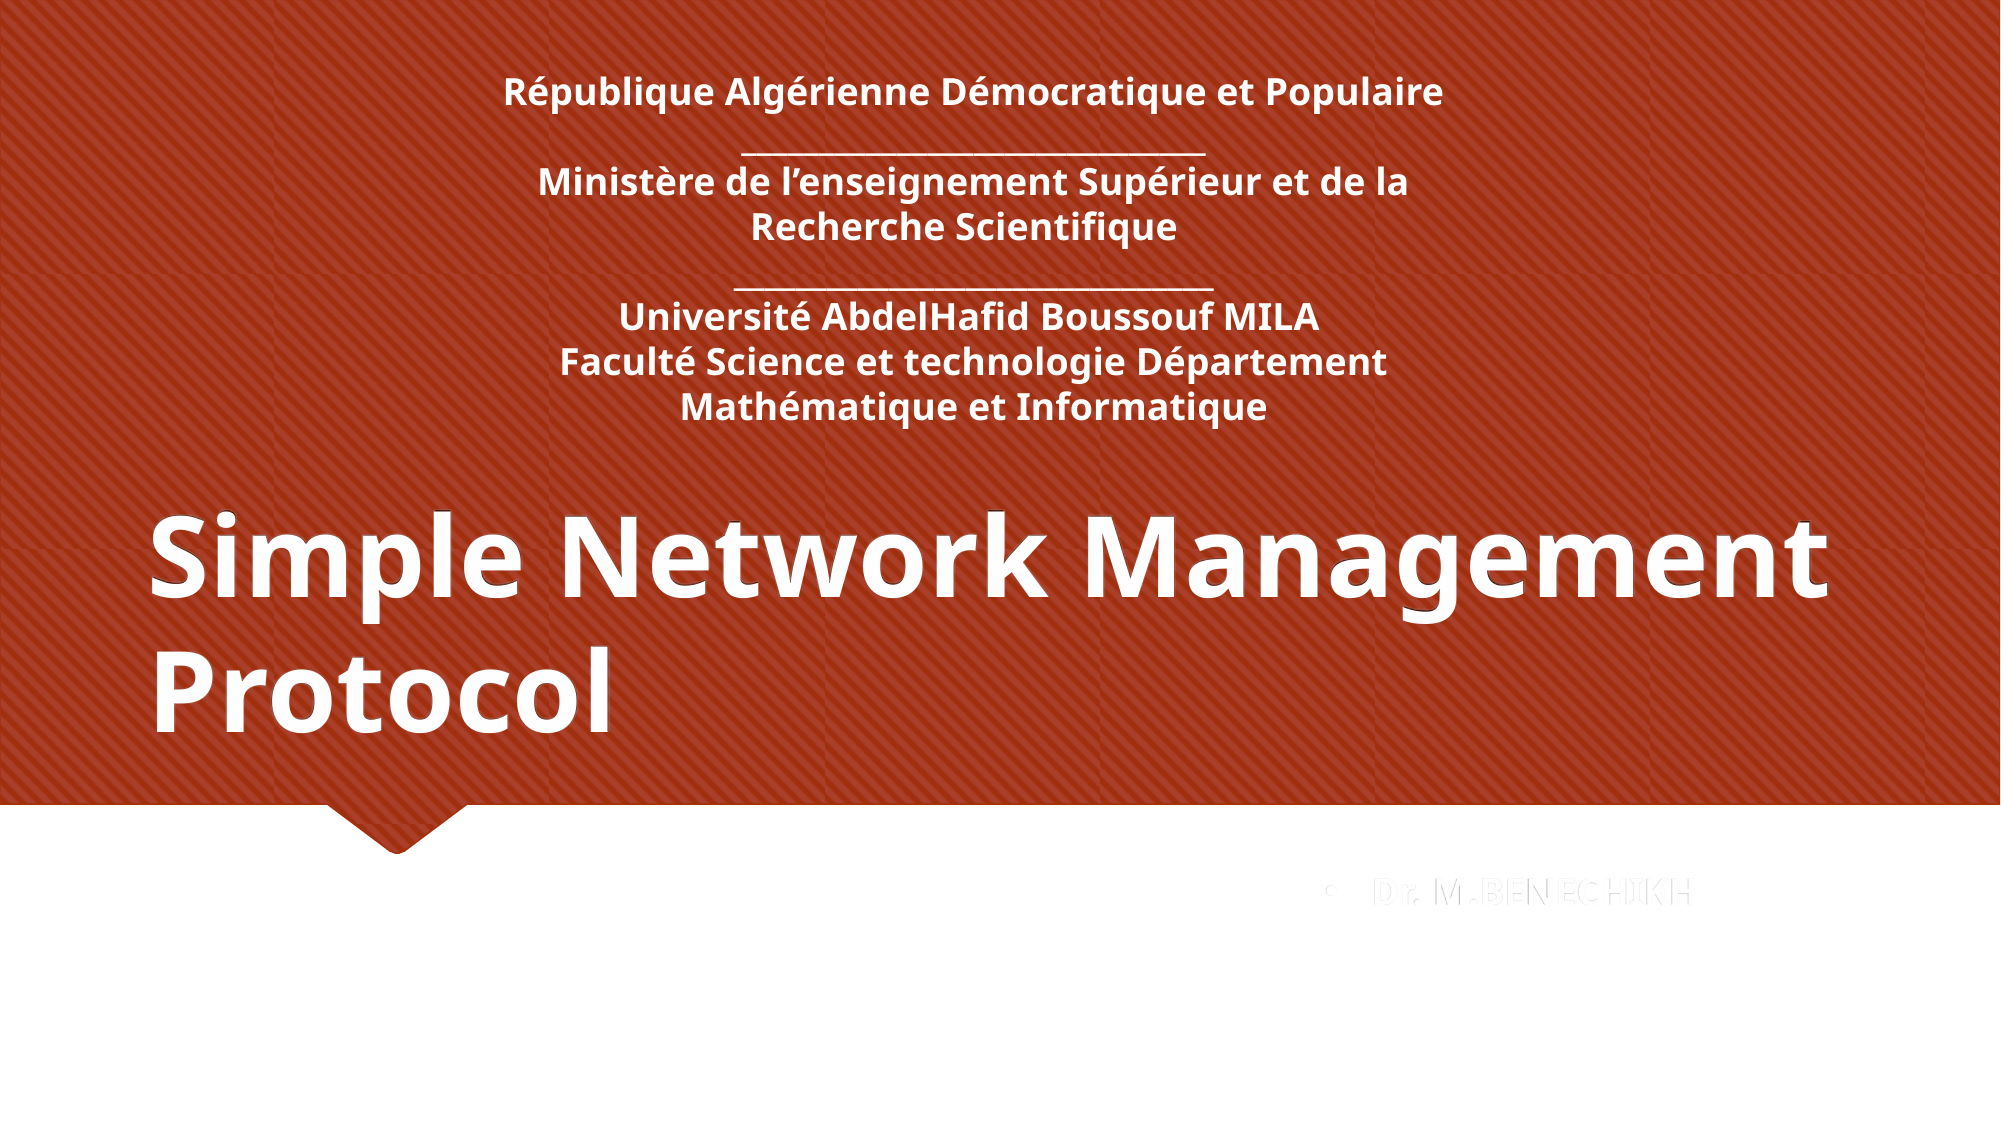

République Algérienne Démocratique et Populaire
______________________________
Ministère de l’enseignement Supérieur et de la Recherche Scientifique
_______________________________
Université AbdelHafid Boussouf MILA
Faculté Science et technologie Département Mathématique et Informatique
# Simple Network Management Protocol
Norelhouda BENOURIDA
Imene BOUDJADA
Dr. M.BENECHIKH
Academic year 2022-2023